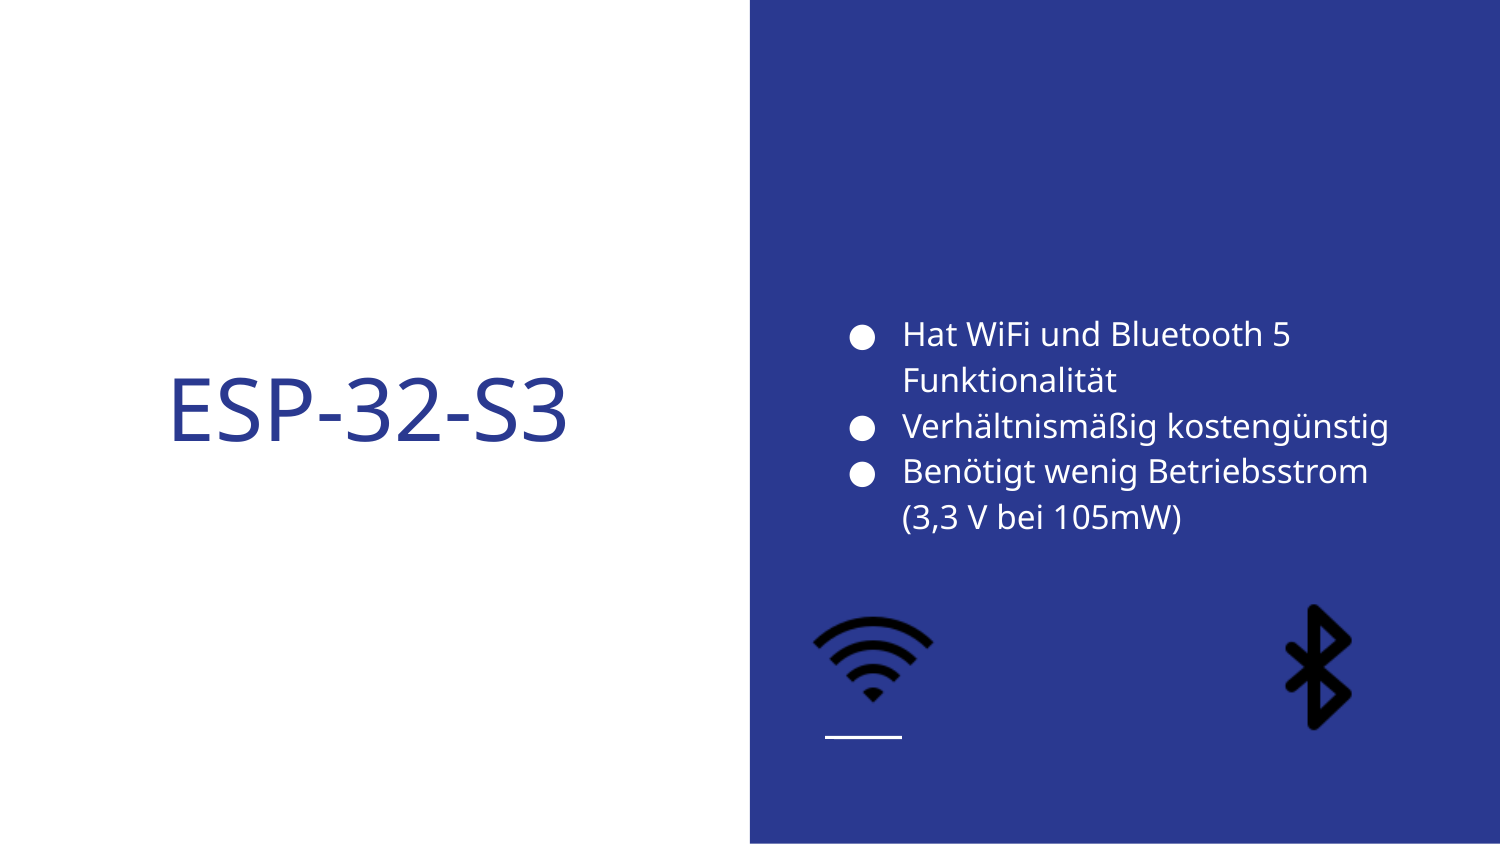

Hat WiFi und Bluetooth 5 Funktionalität
Verhältnismäßig kostengünstig
Benötigt wenig Betriebsstrom
(3,3 V bei 105mW)
# ESP-32-S3